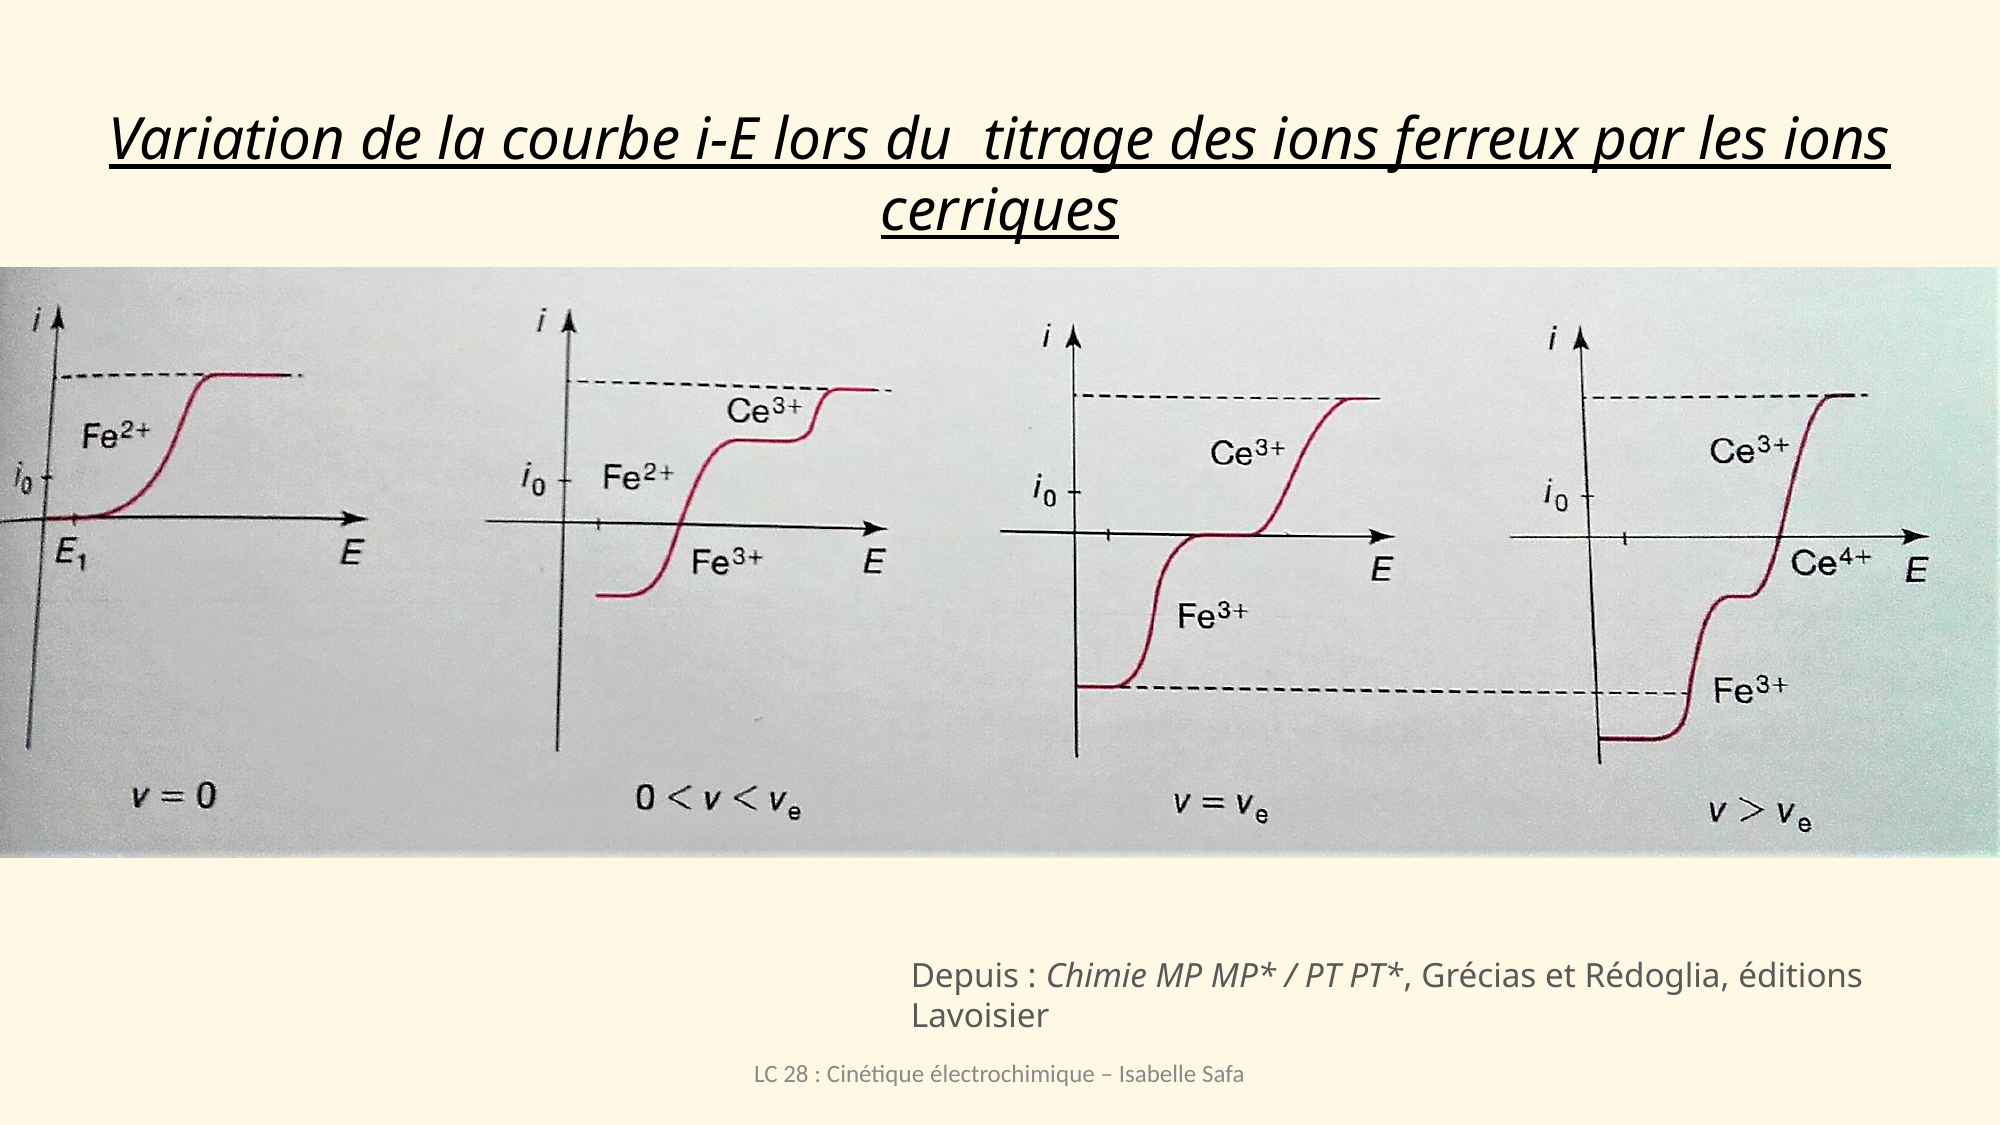

Variation de la courbe i-E lors du titrage des ions ferreux par les ions cerriques
Depuis : Chimie MP MP* / PT PT*, Grécias et Rédoglia, éditions Lavoisier
LC 28 : Cinétique électrochimique – Isabelle Safa